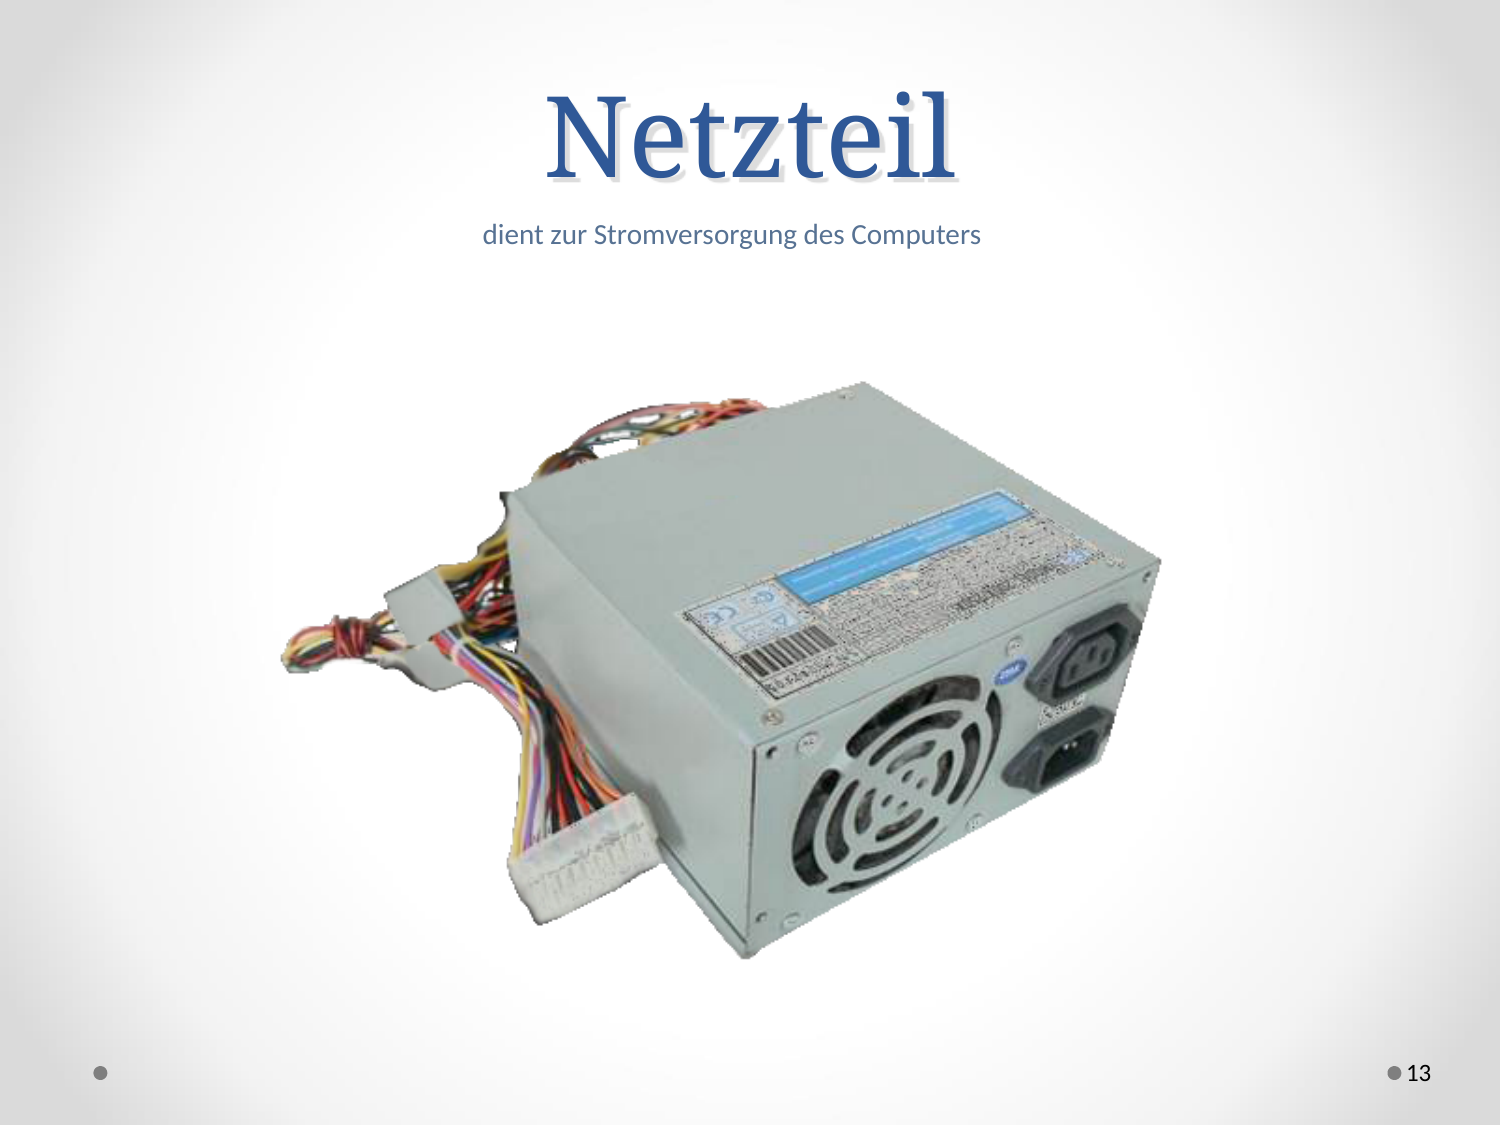

# Netzteil
dient zur Stromversorgung des Computers